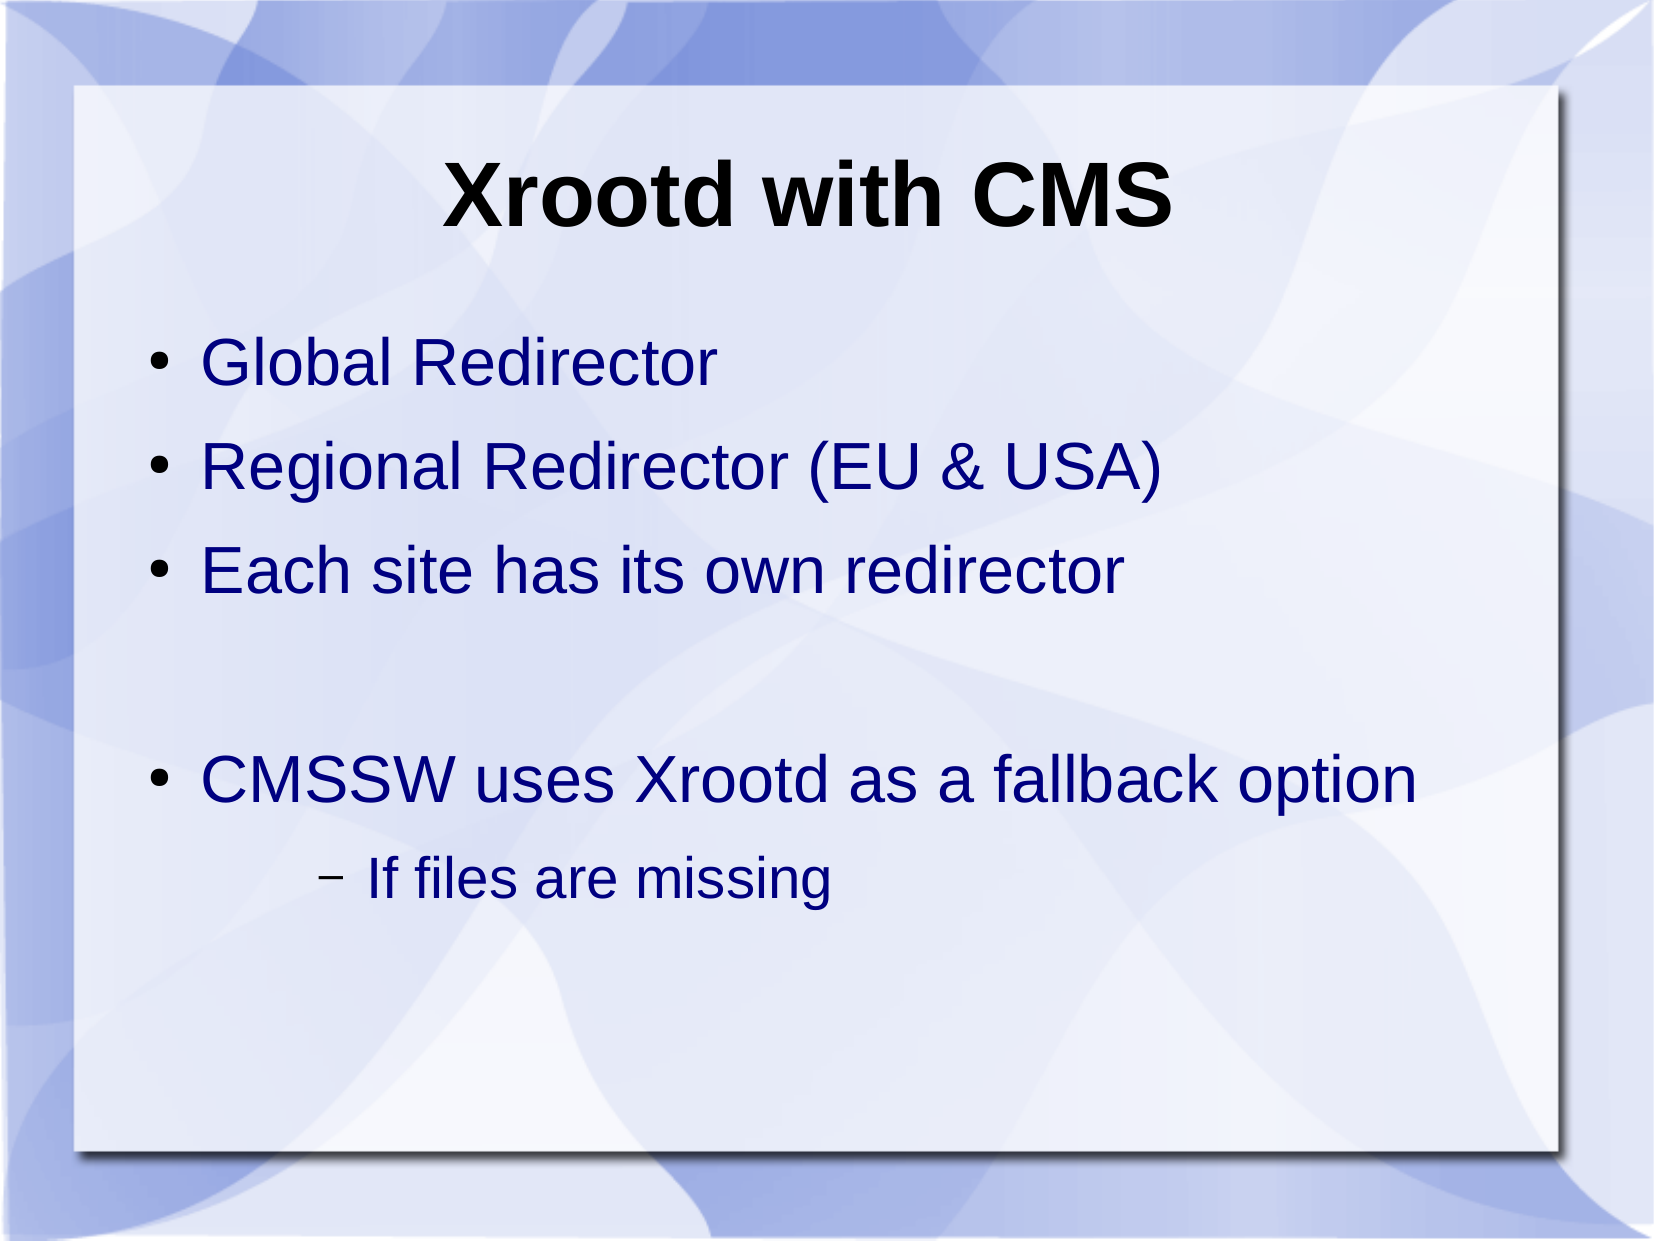

# Xrootd with CMS
Global Redirector
Regional Redirector (EU & USA)
Each site has its own redirector
CMSSW uses Xrootd as a fallback option
If files are missing